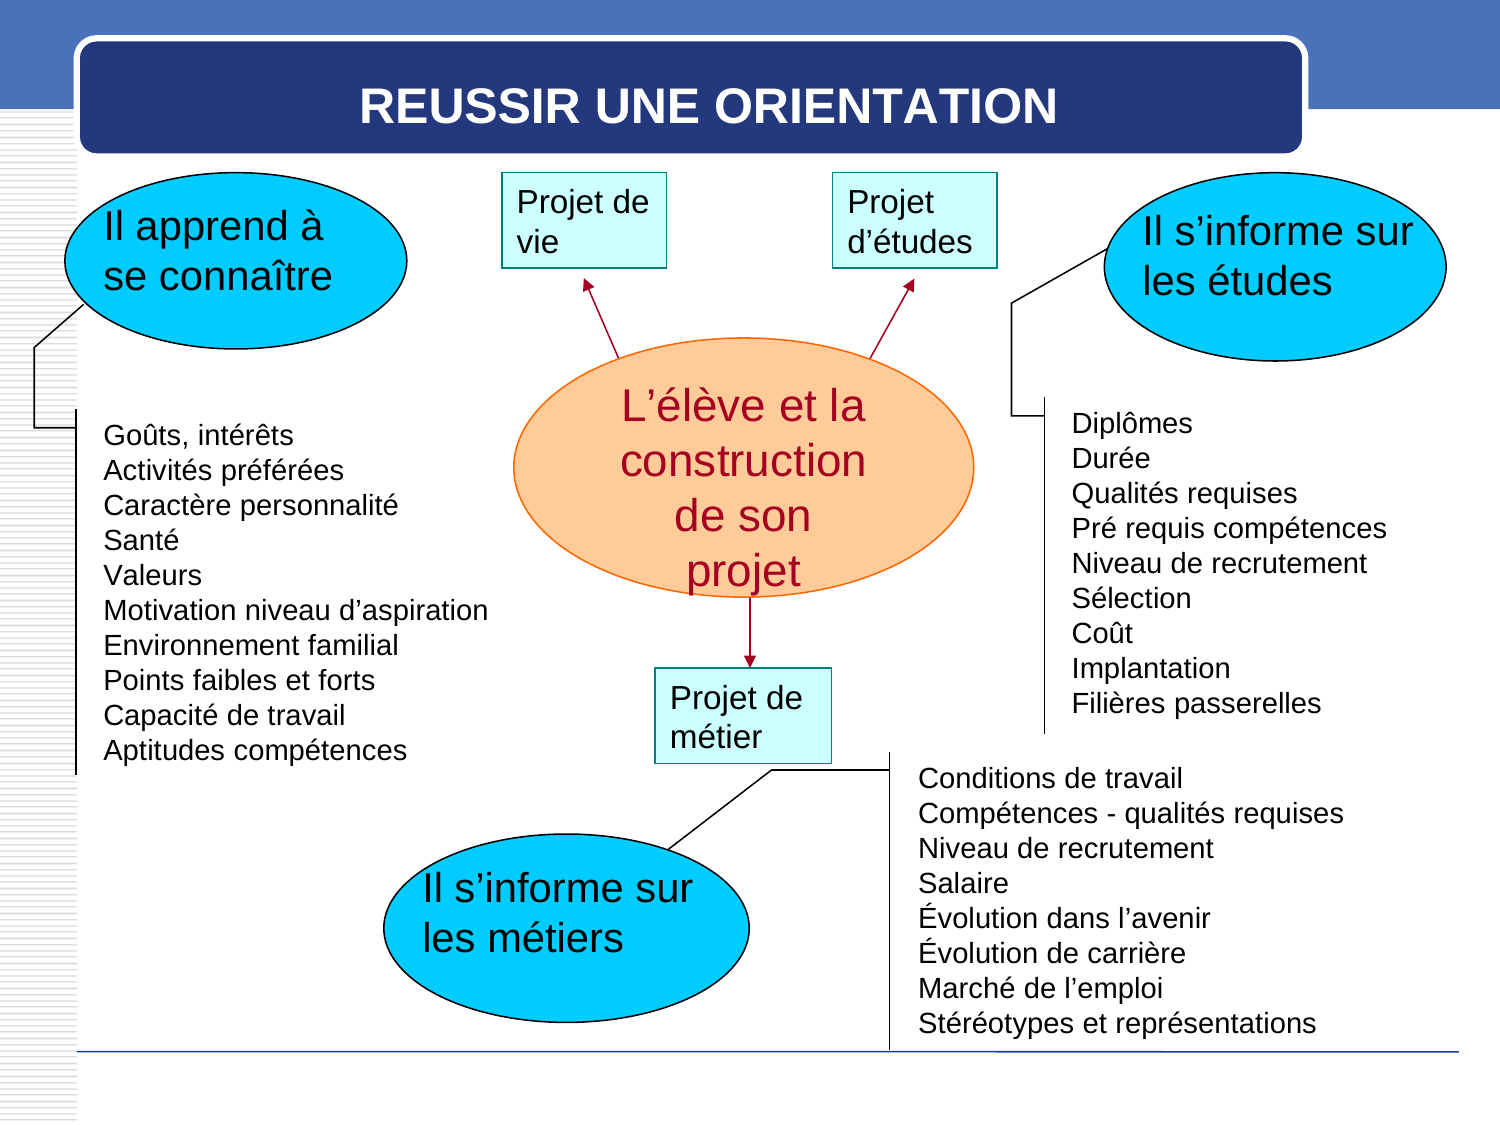

REUSSIR UNE ORIENTATION
Il apprend à se connaître
Goûts, intérêts
Activités préférées
Caractère personnalité
Santé
Valeurs
Motivation niveau d’aspiration
Environnement familial
Points faibles et forts
Capacité de travail
Aptitudes compétences
Projet de vie
Projet d’études
Projet de métier
Il s’informe sur les études
Diplômes
Durée
Qualités requises
Pré requis compétences
Niveau de recrutement
Sélection
Coût
Implantation
Filières passerelles
L’élève et la construction de son projet
Conditions de travail
Compétences - qualités requises
Niveau de recrutement
Salaire
Évolution dans l’avenir
Évolution de carrière
Marché de l’emploi
Stéréotypes et représentations
Il s’informe sur les métiers